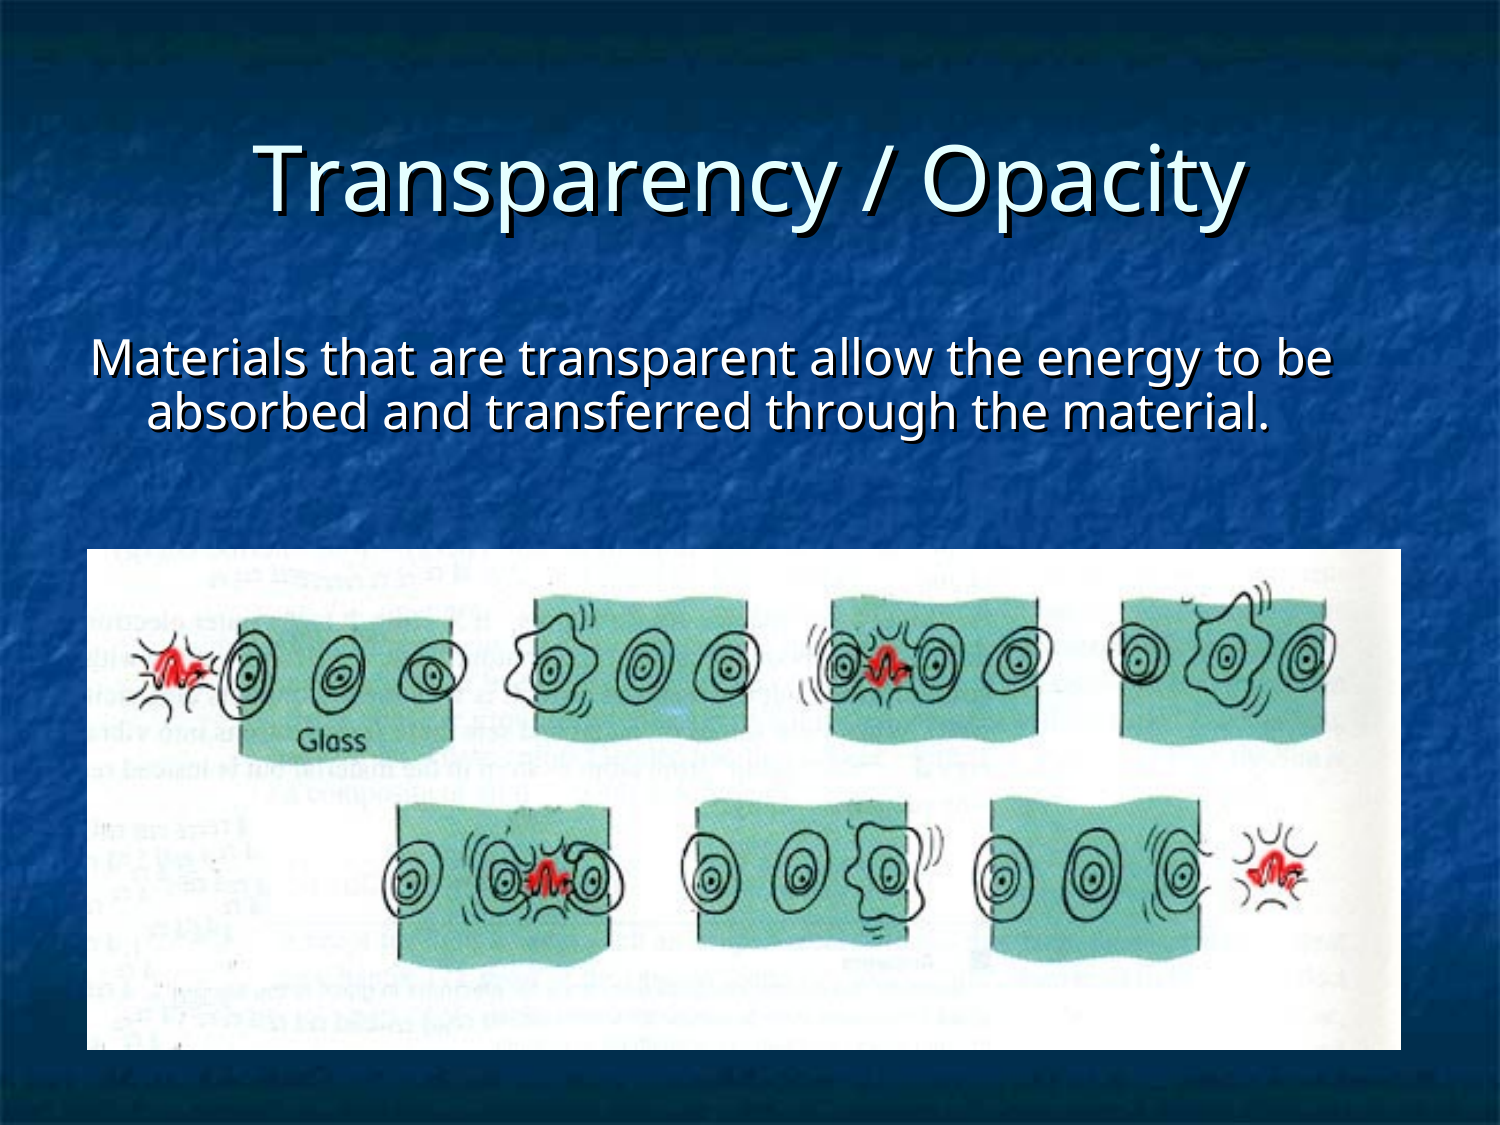

# Transparency / Opacity
Materials that are transparent allow the energy to be absorbed and transferred through the material.